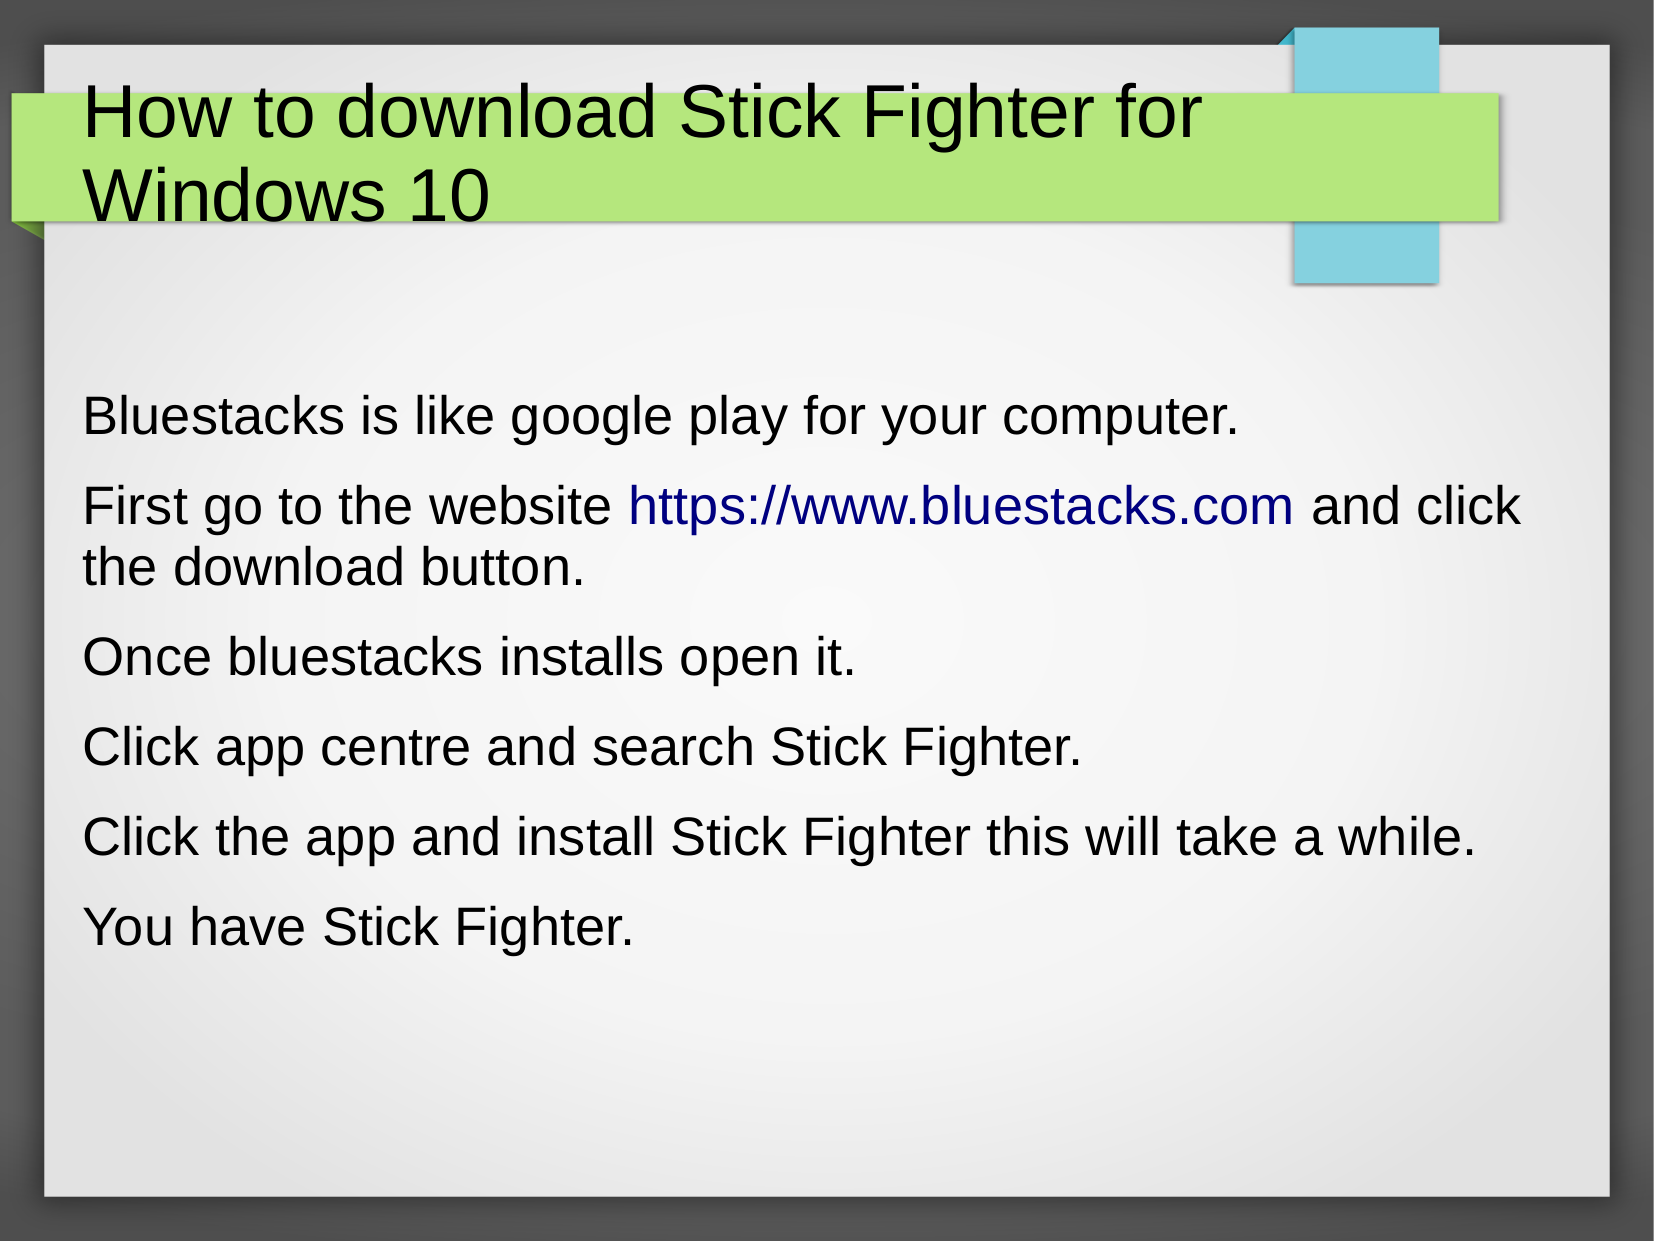

# How to download Stick Fighter for Windows 10
Bluestacks is like google play for your computer.
First go to the website https://www.bluestacks.com and click the download button.
Once bluestacks installs open it.
Click app centre and search Stick Fighter.
Click the app and install Stick Fighter this will take a while.
You have Stick Fighter.